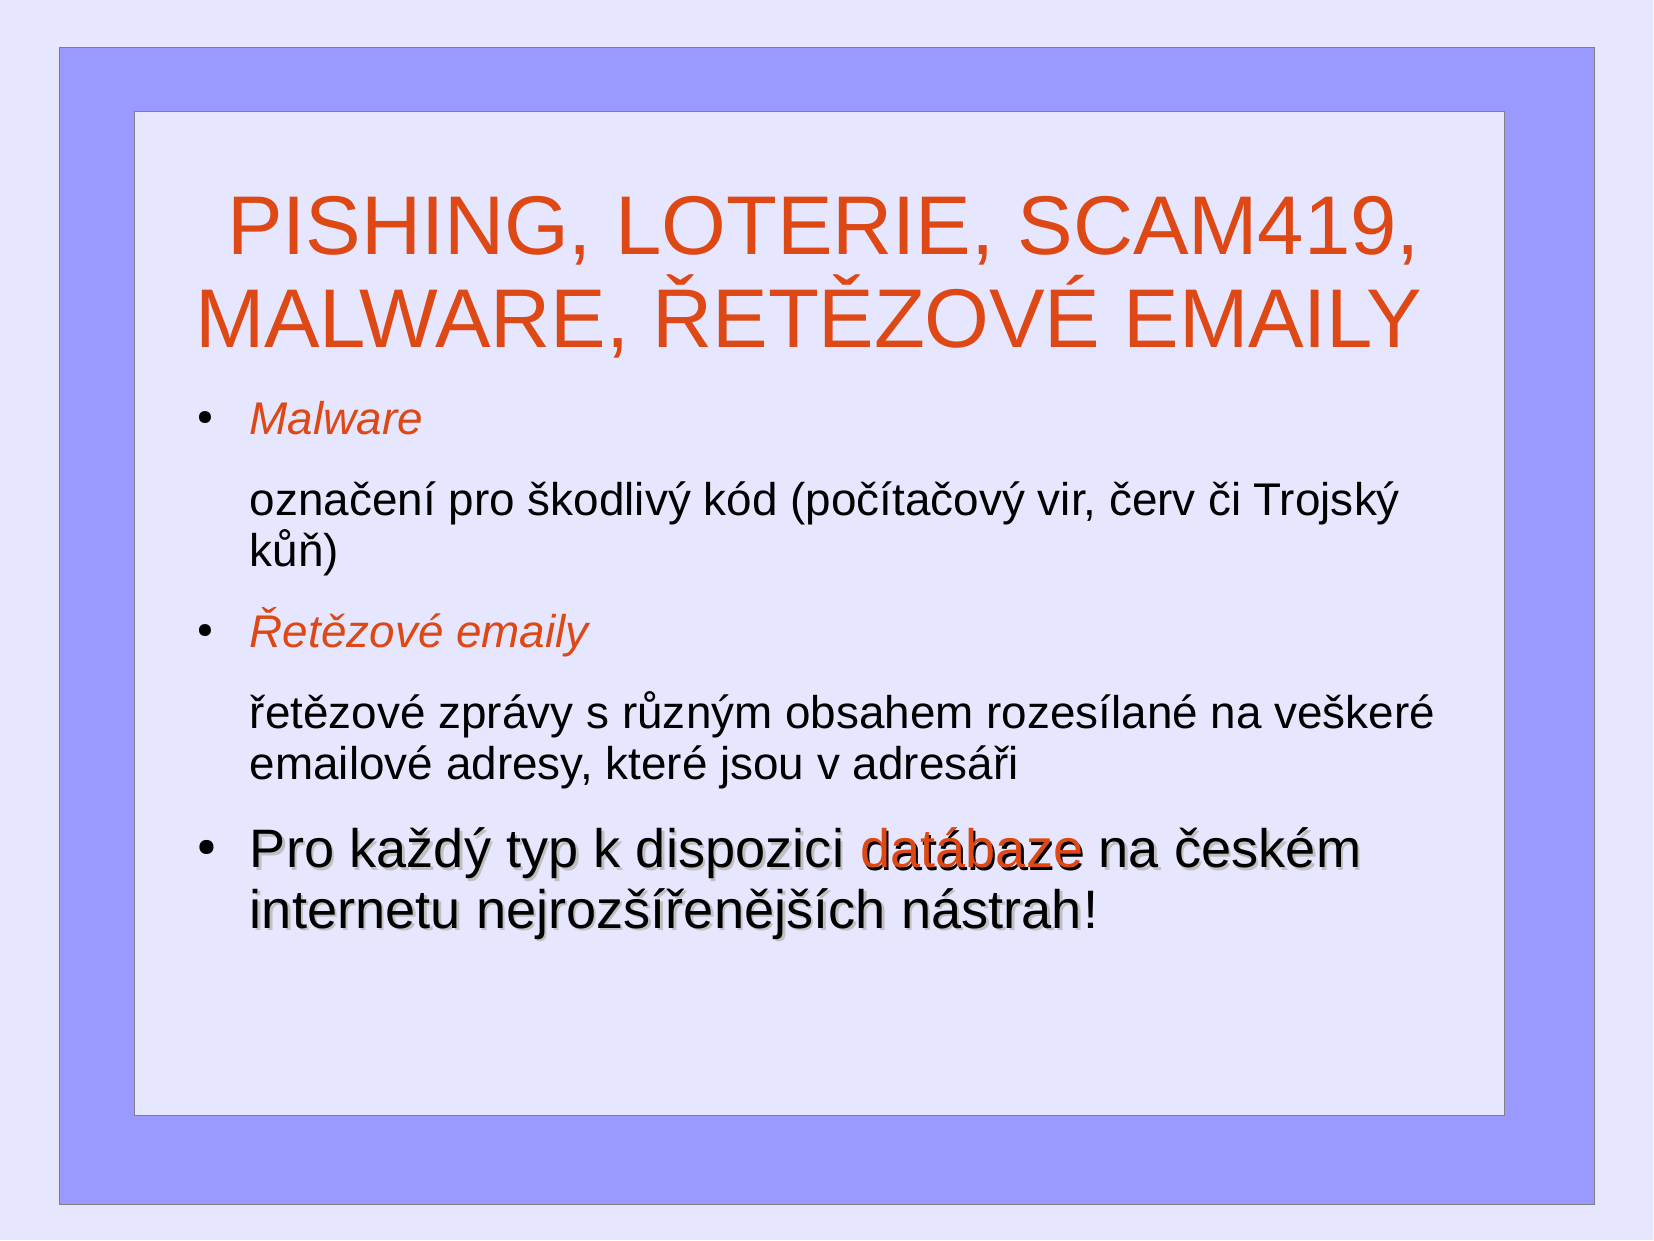

PISHING, LOTERIE, SCAM419, MALWARE, ŘETĚZOVÉ EMAILY
#
Malware
označení pro škodlivý kód (počítačový vir, červ či Trojský kůň)
Řetězové emaily
řetězové zprávy s různým obsahem rozesílané na veškeré emailové adresy, které jsou v adresáři
Pro každý typ k dispozici datábaze na českém internetu nejrozšířenějších nástrah!